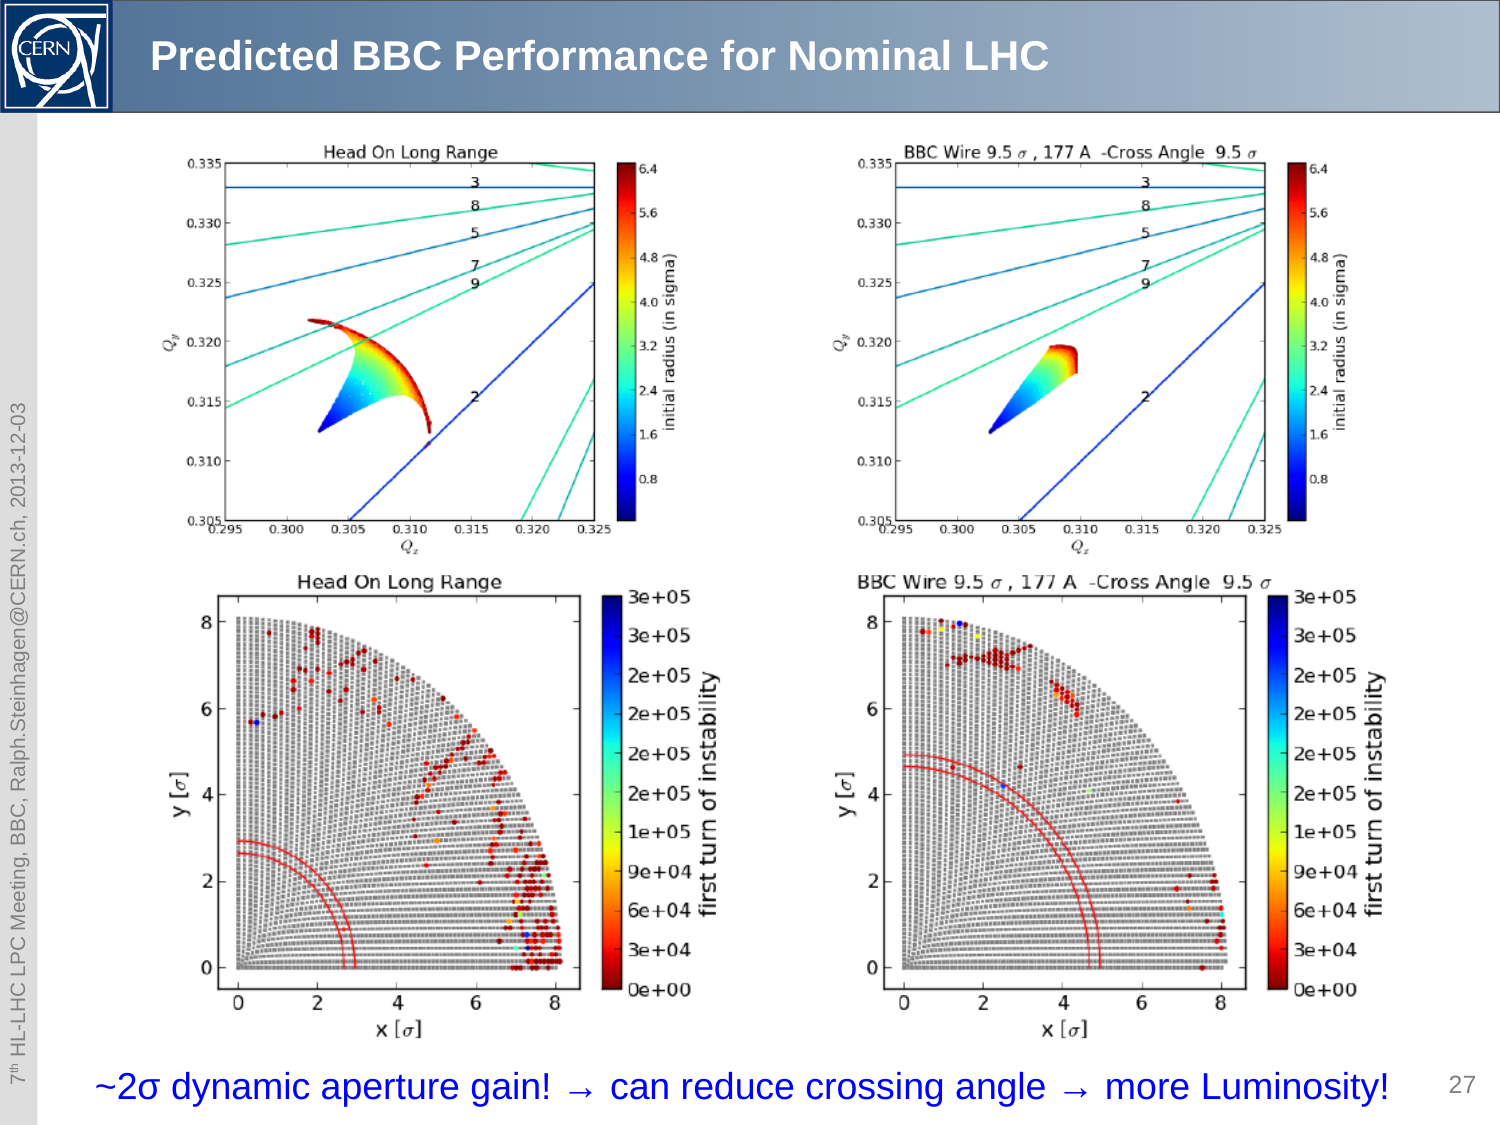

# Predicted BBC Performance for Nominal LHC
~2σ dynamic aperture gain! → can reduce crossing angle → more Luminosity!